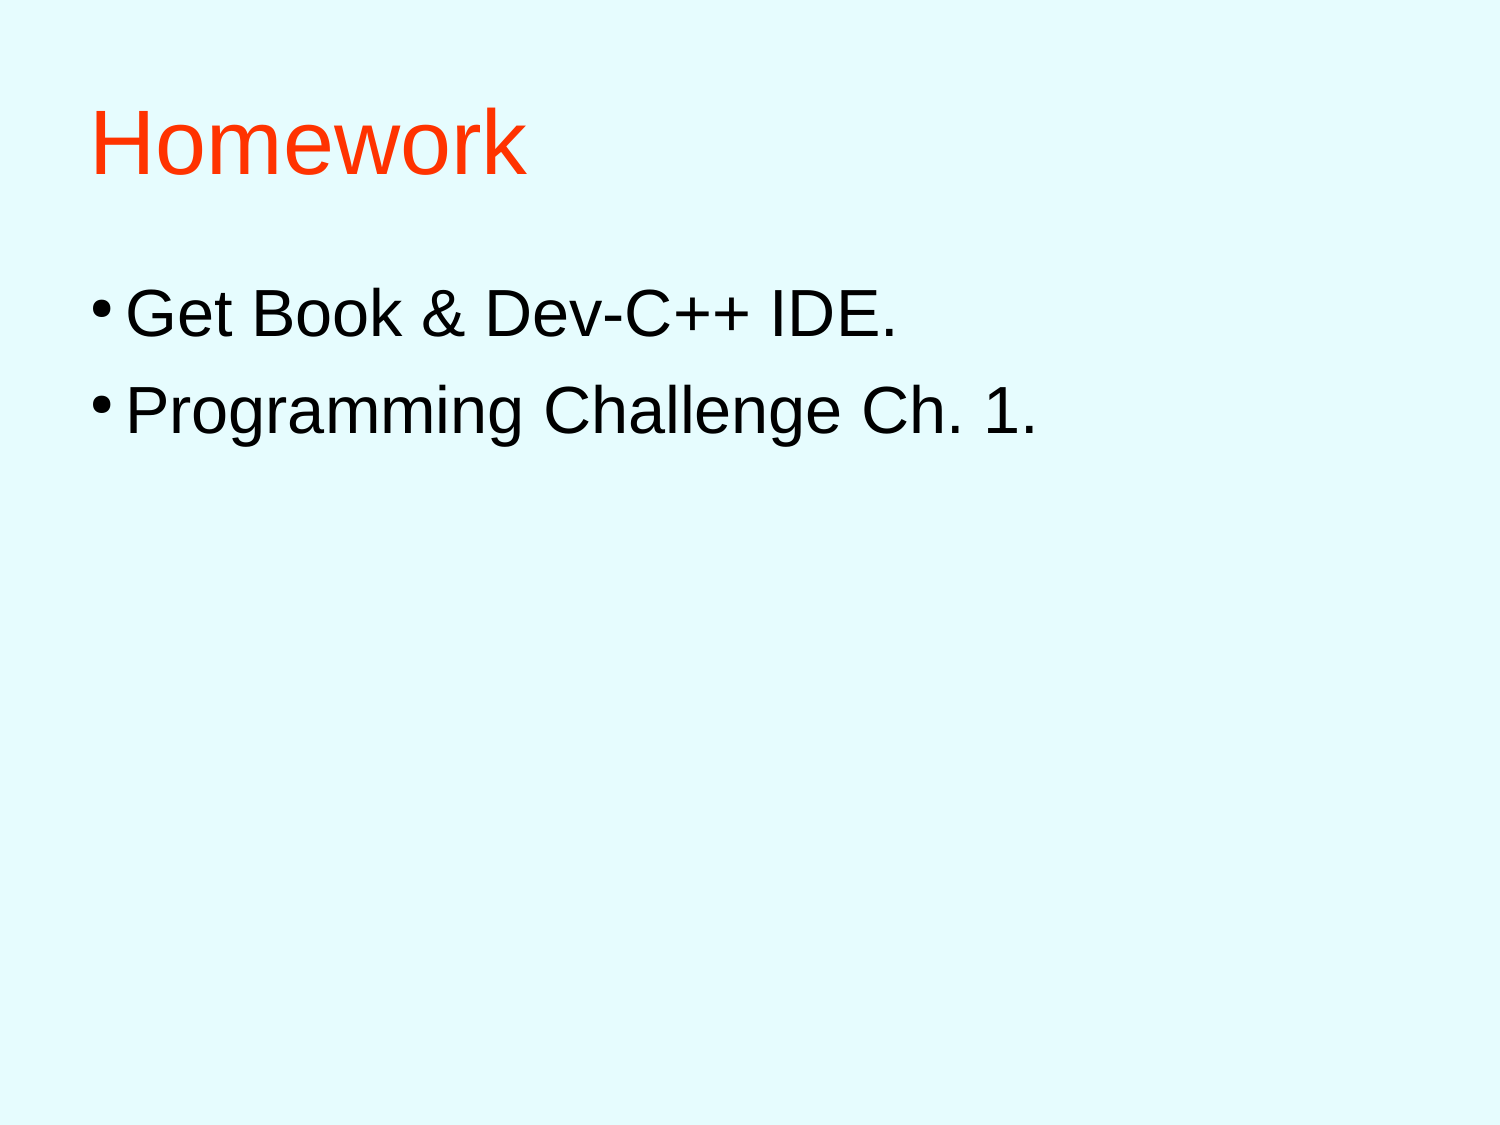

# Homework
Get Book & Dev-C++ IDE.
Programming Challenge Ch. 1.